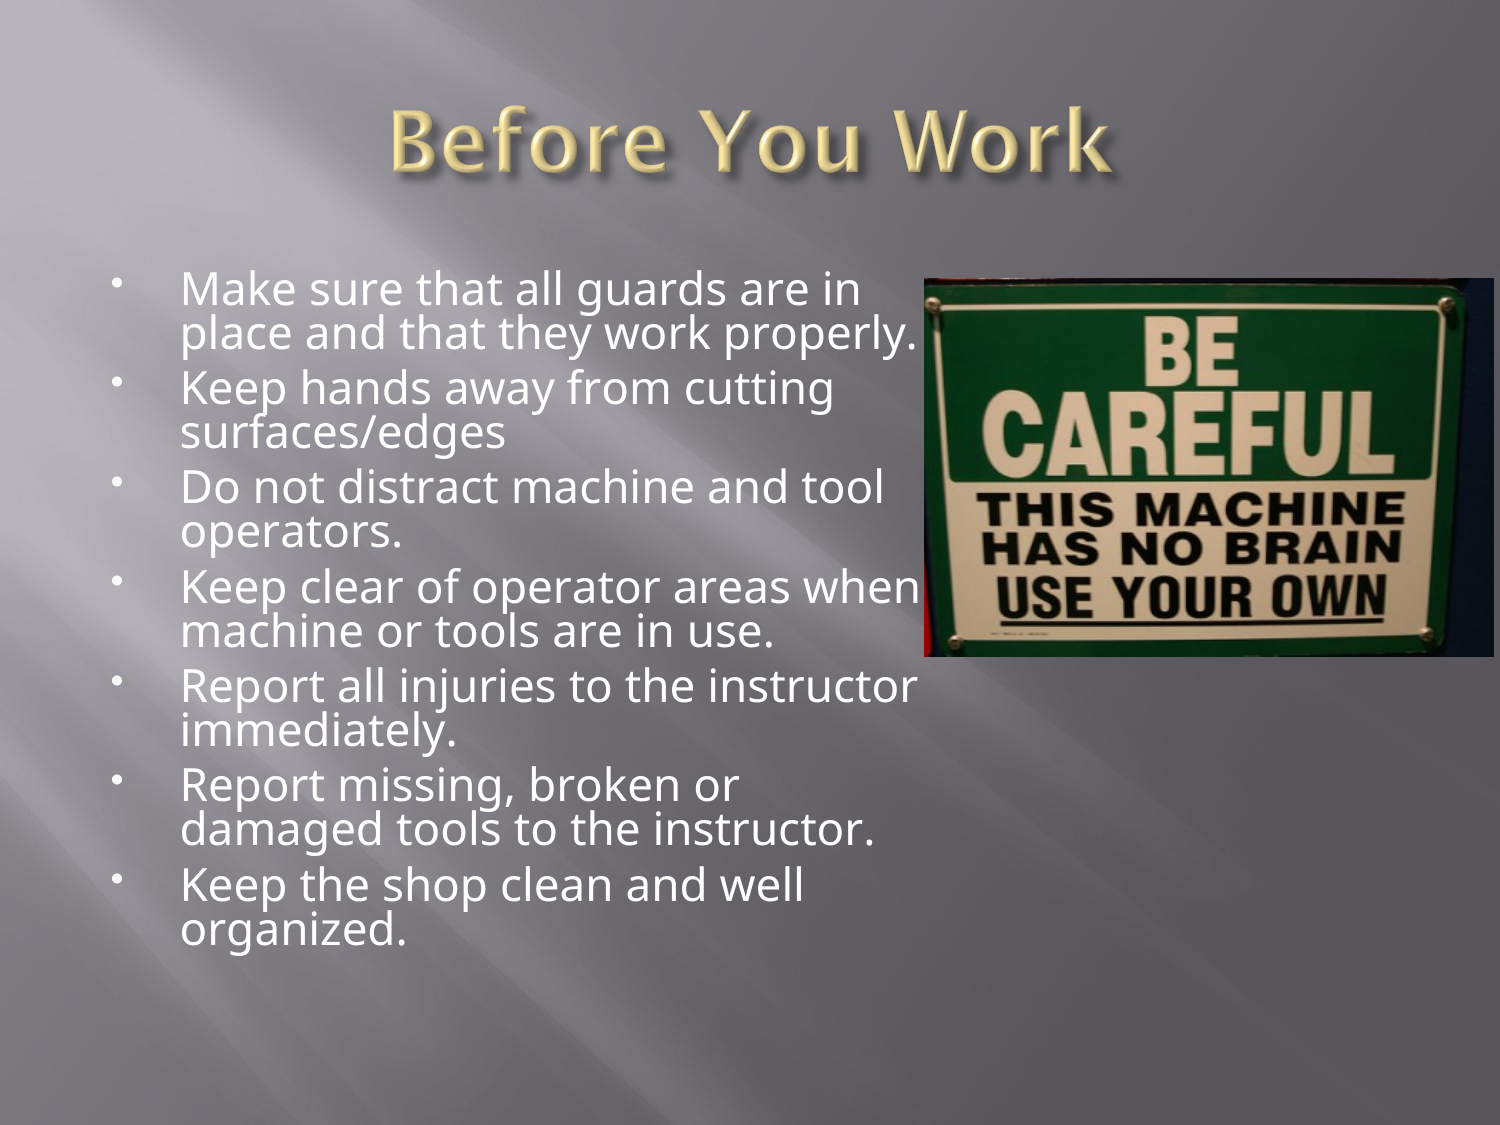

# Make sure that all guards are in place and that they work properly.
Keep hands away from cutting surfaces/edges
Do not distract machine and tool operators.
Keep clear of operator areas when machine or tools are in use.
Report all injuries to the instructor immediately.
Report missing, broken or damaged tools to the instructor.
Keep the shop clean and well organized.